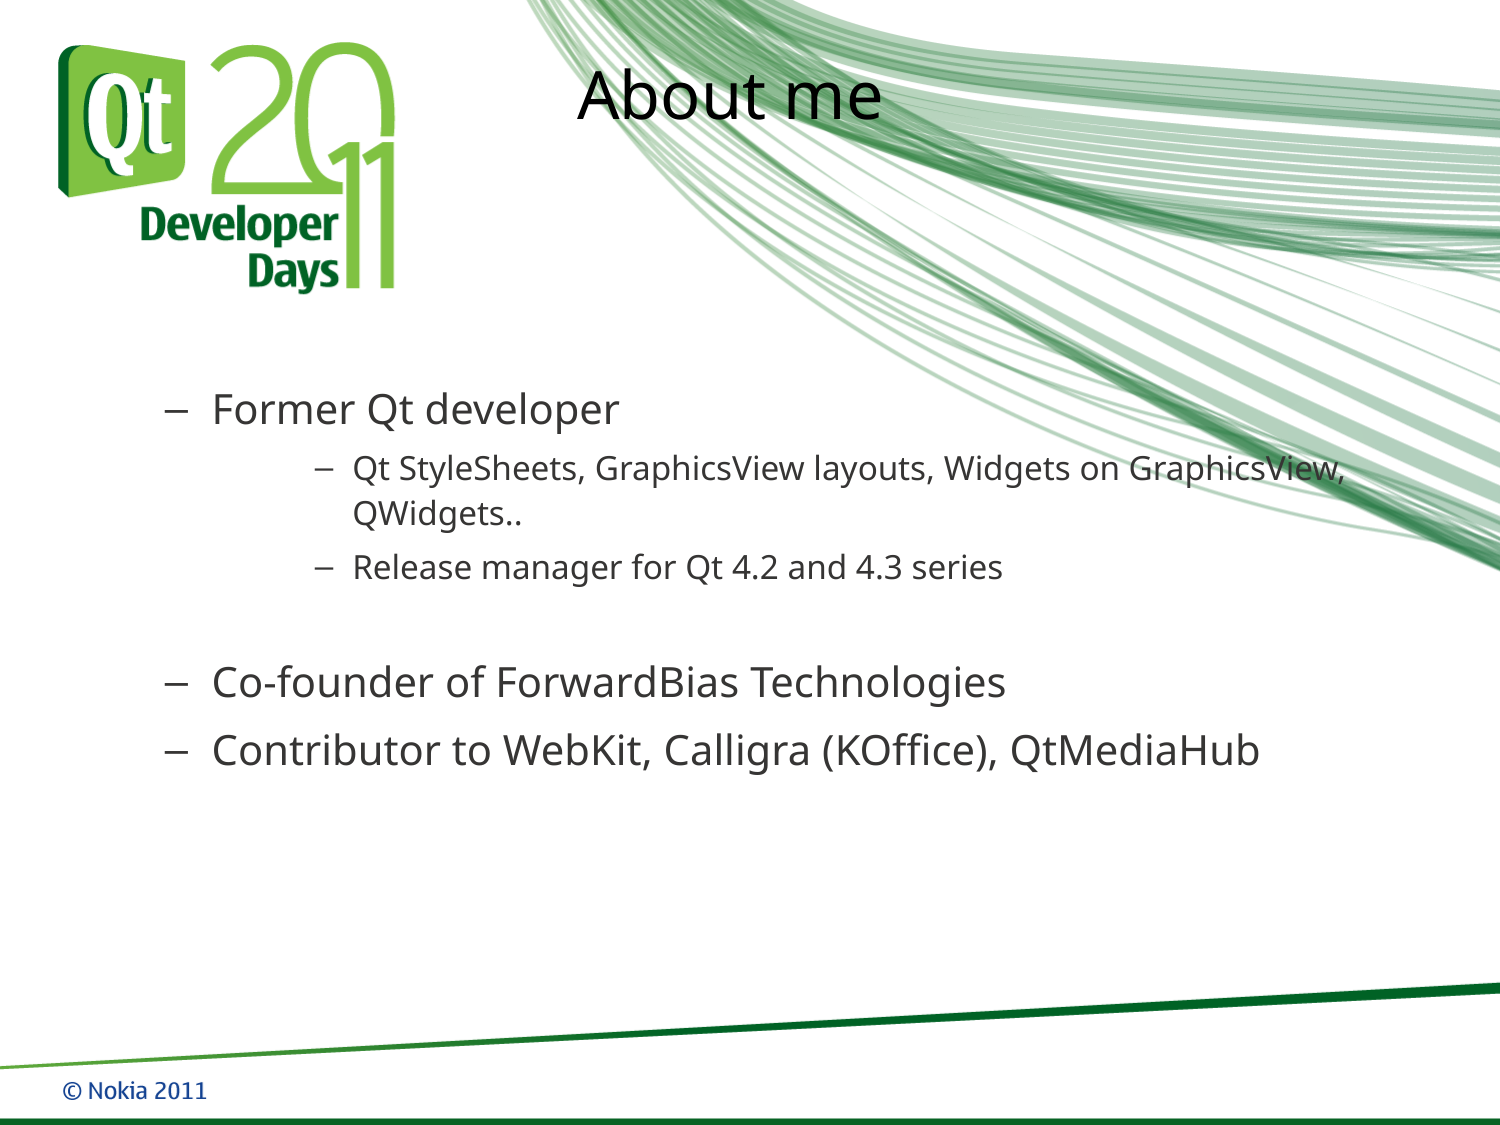

# About me
Former Qt developer
Qt StyleSheets, GraphicsView layouts, Widgets on GraphicsView, QWidgets..
Release manager for Qt 4.2 and 4.3 series
Co-founder of ForwardBias Technologies
Contributor to WebKit, Calligra (KOffice), QtMediaHub